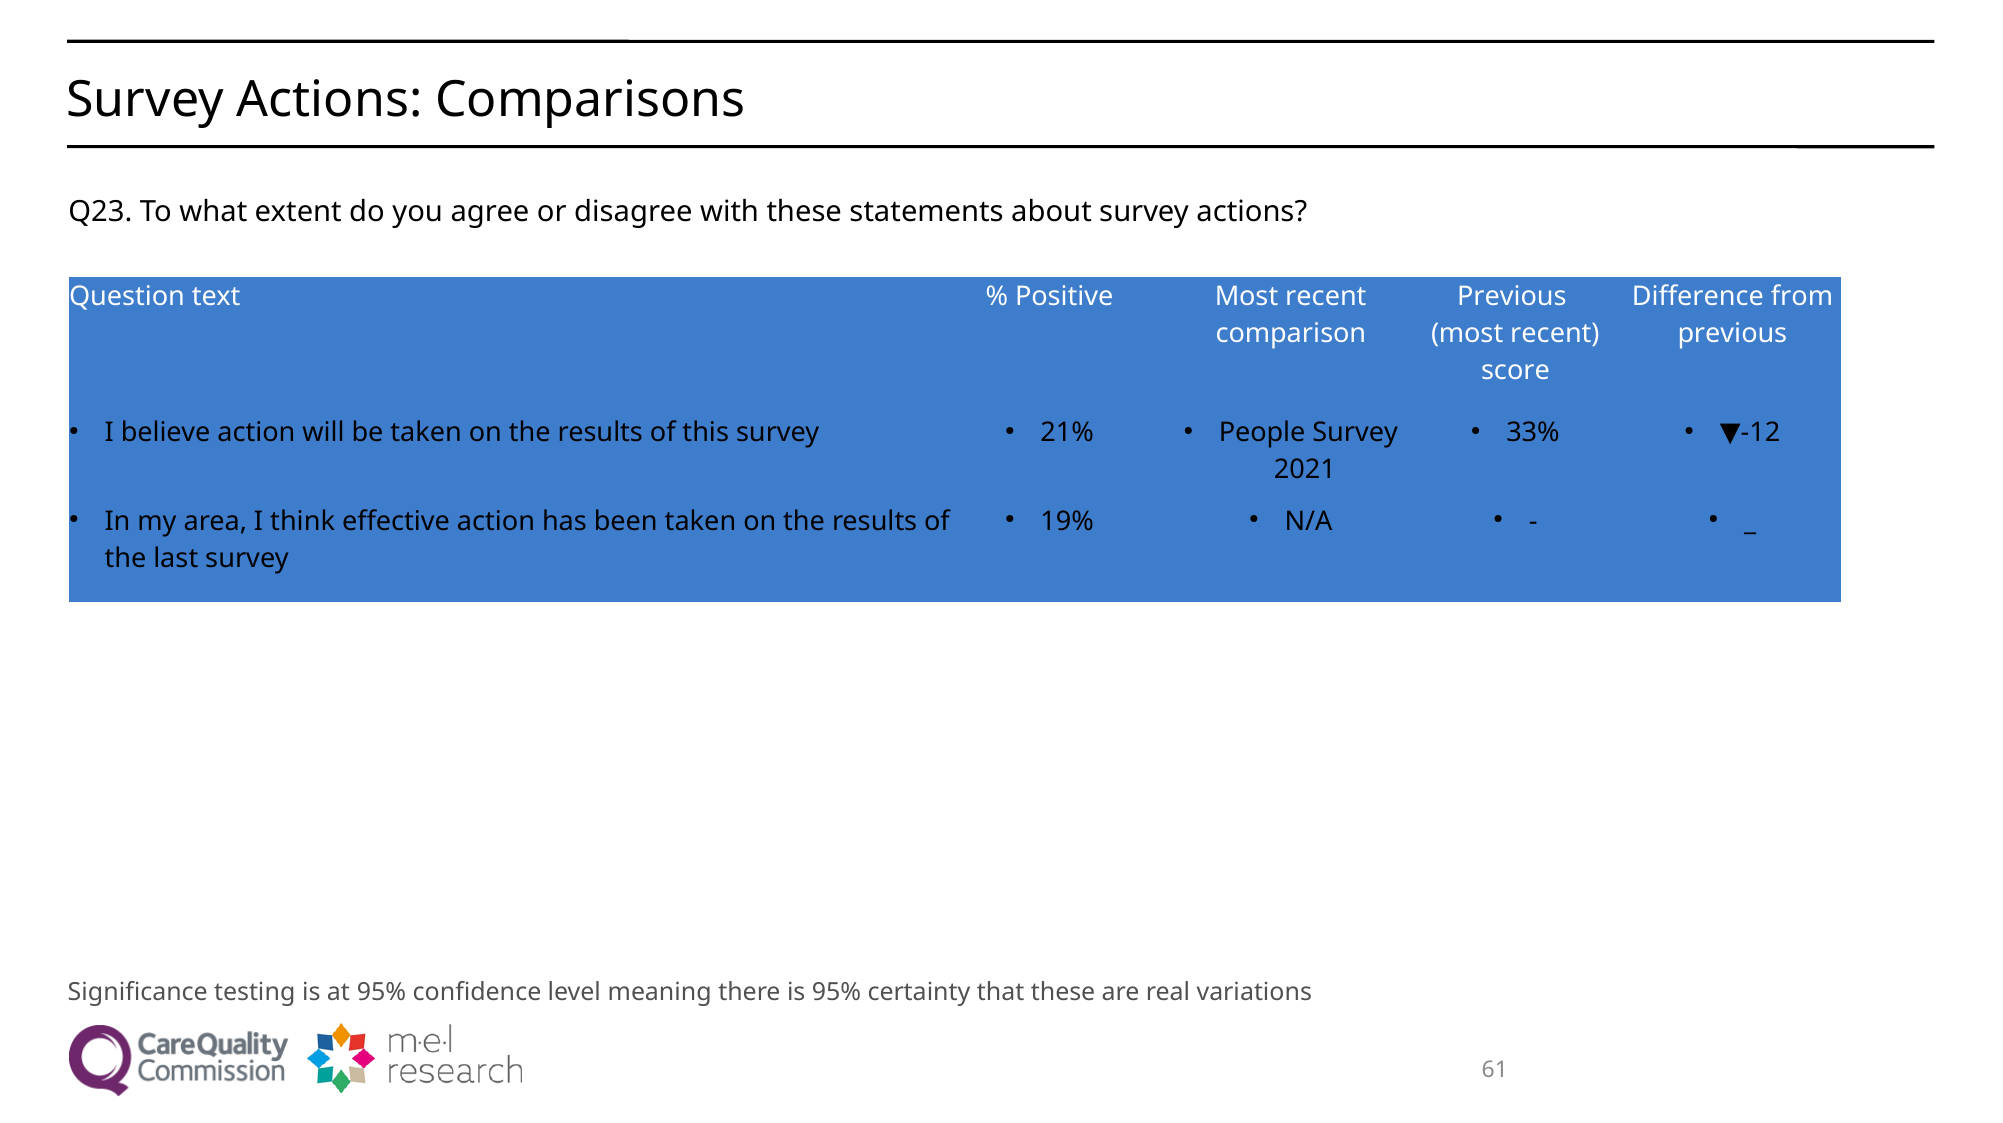

# Survey Actions: Comparisons
Q23. To what extent do you agree or disagree with these statements about survey actions?
| Question text | % Positive | | Most recent comparison | Previous (most recent) score | Difference from previous |
| --- | --- | --- | --- | --- | --- |
| I believe action will be taken on the results of this survey | 21% | | People Survey 2021 | 33% | ▼-12 |
| In my area, I think effective action has been taken on the results of the last survey | 19% | | N/A | - | \_ |
Significance testing is at 95% confidence level meaning there is 95% certainty that these are real variations